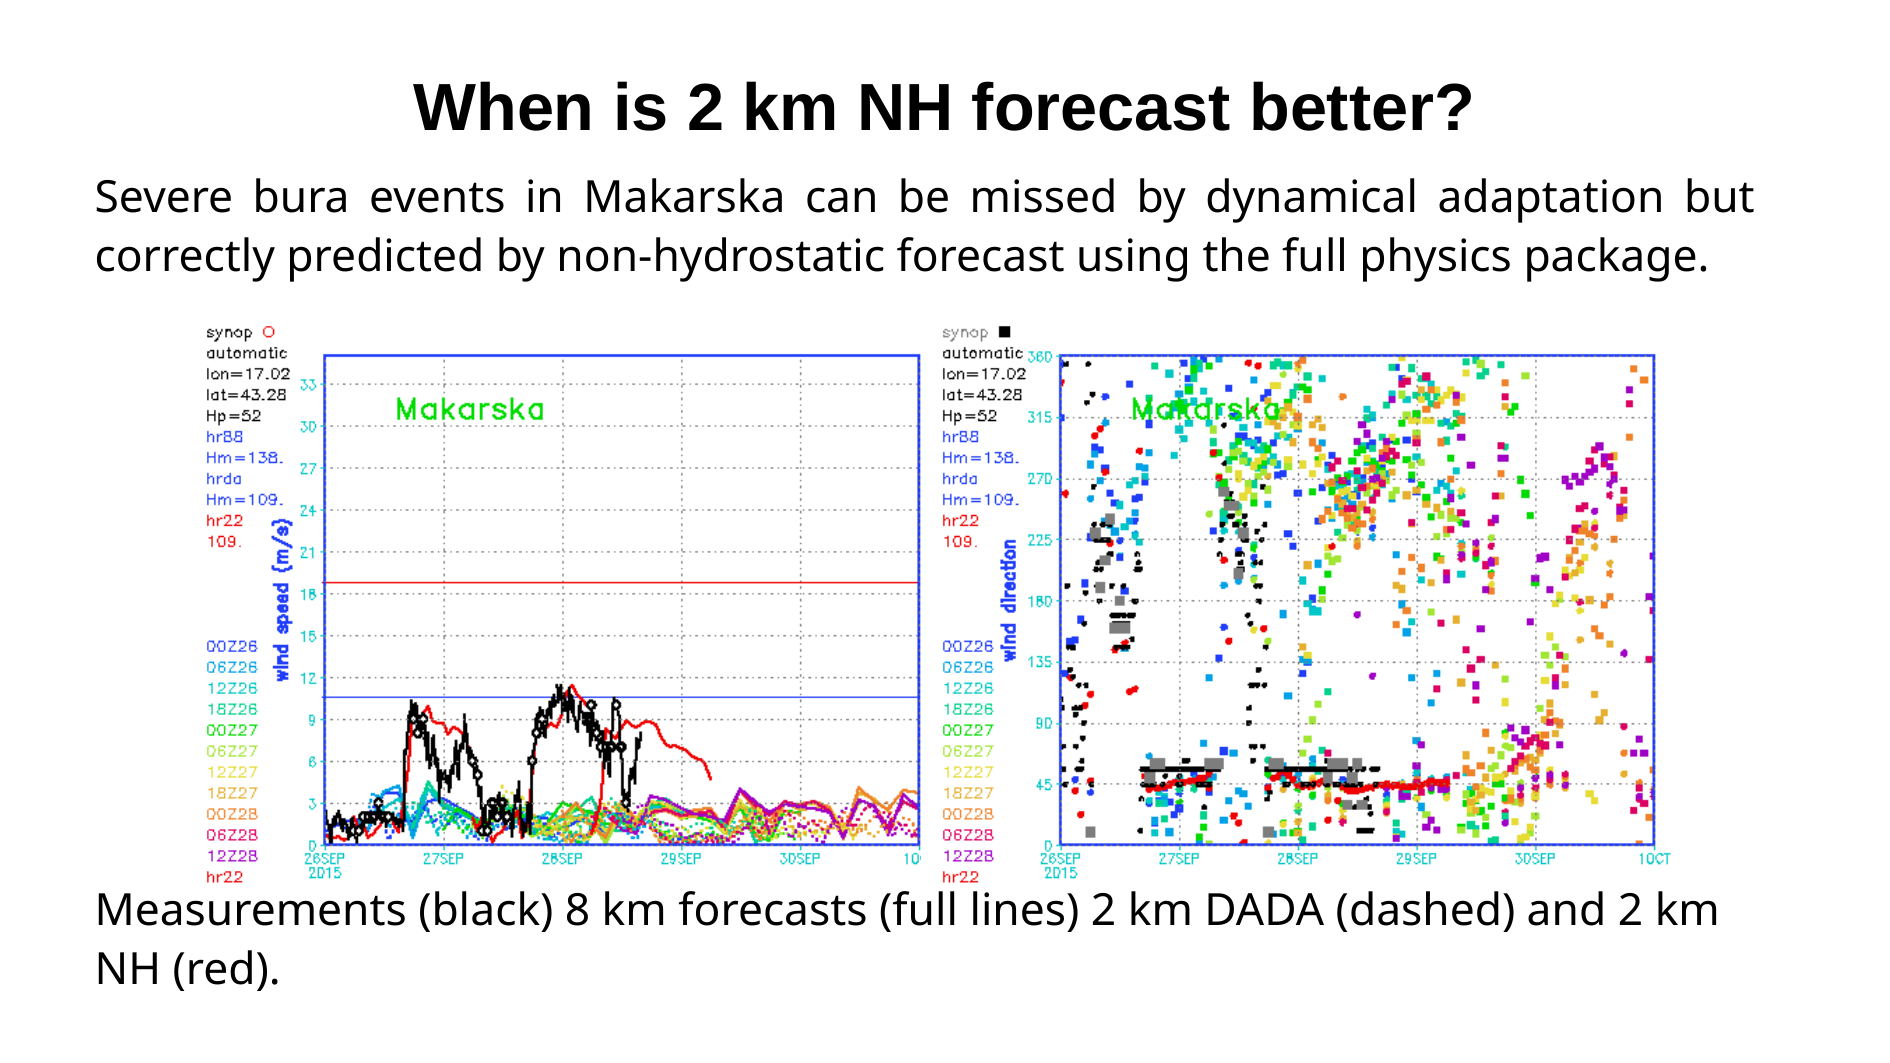

# When is 2 km NH forecast better?
Severe bura events in Makarska can be missed by dynamical adaptation but correctly predicted by non-hydrostatic forecast using the full physics package.
Measurements (black) 8 km forecasts (full lines) 2 km DADA (dashed) and 2 km NH (red).